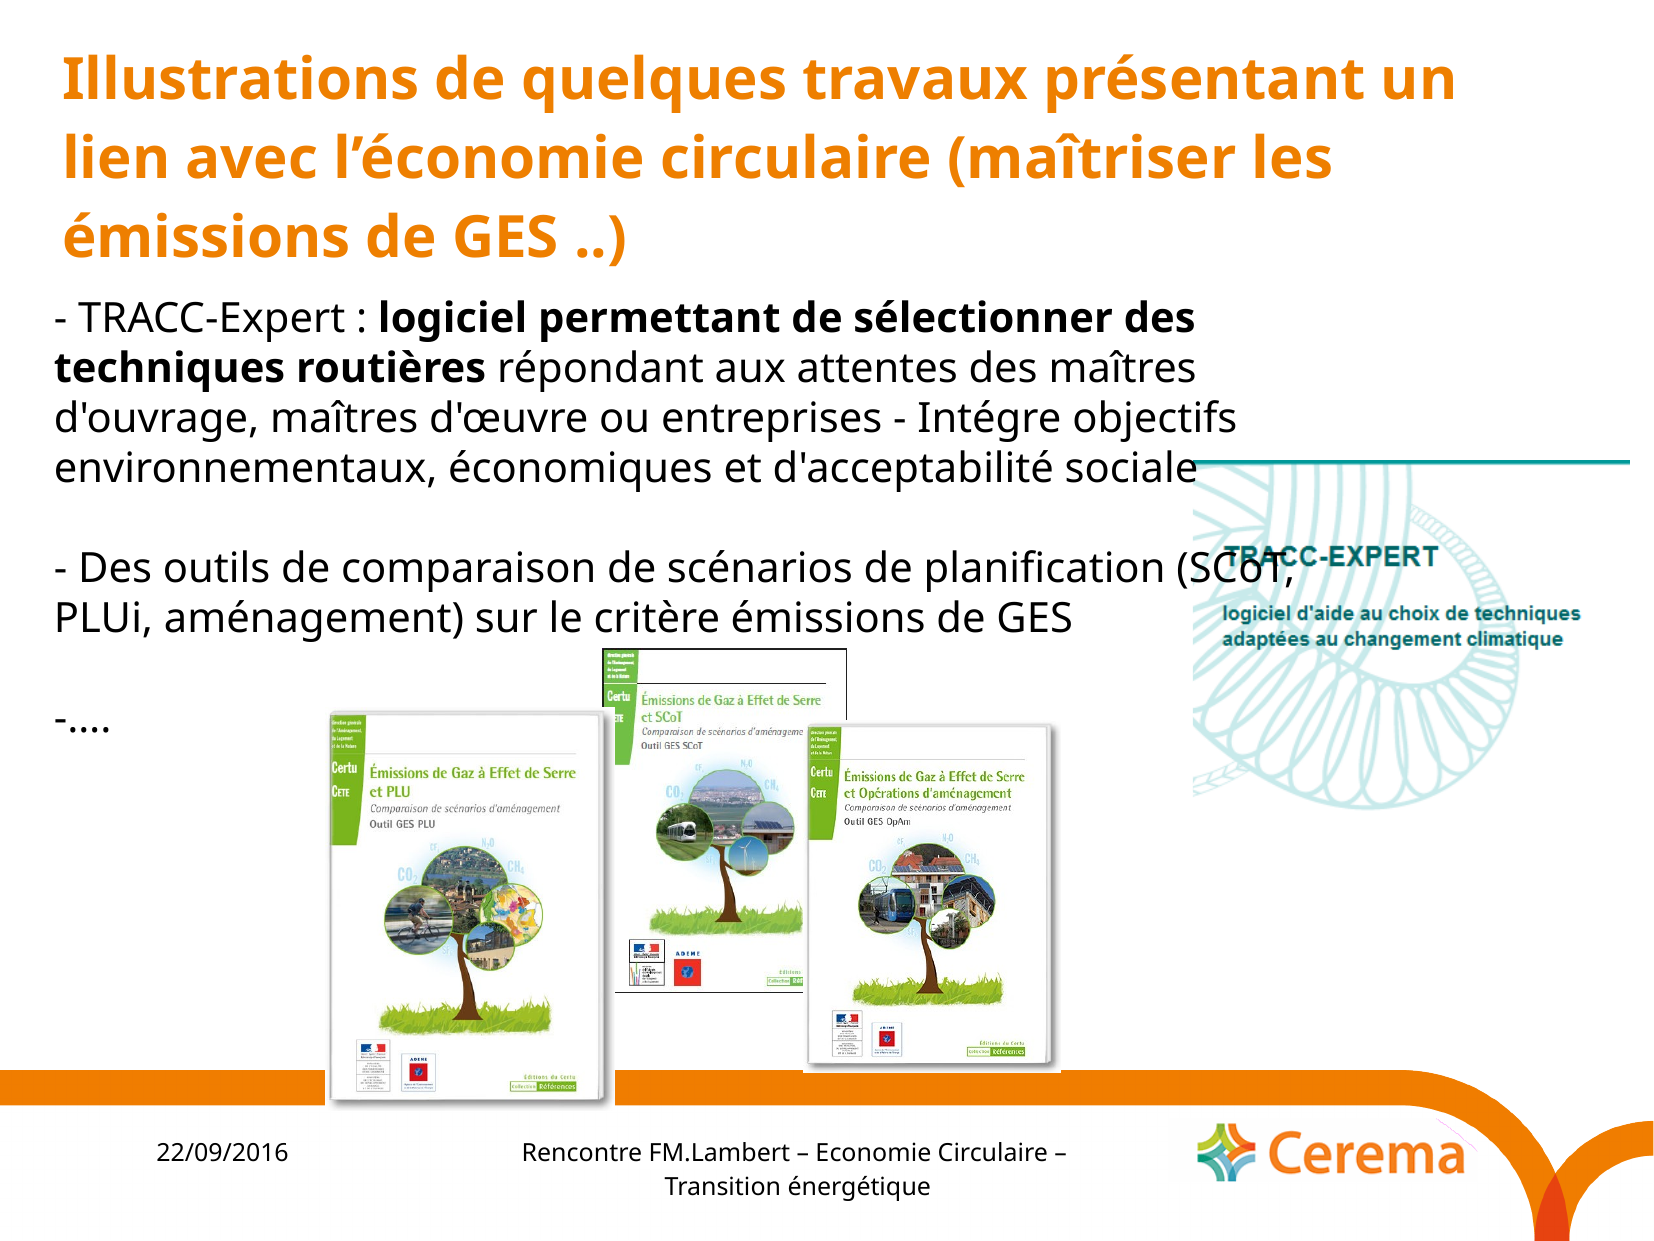

Illustrations de quelques travaux présentant un lien avec l’économie circulaire (maîtriser les émissions de GES ..)
- TRACC-Expert : logiciel permettant de sélectionner des techniques routières répondant aux attentes des maîtres d'ouvrage, maîtres d'œuvre ou entreprises - Intégre objectifs environnementaux, économiques et d'acceptabilité sociale
- Des outils de comparaison de scénarios de planification (SCoT, PLUi, aménagement) sur le critère émissions de GES
-….